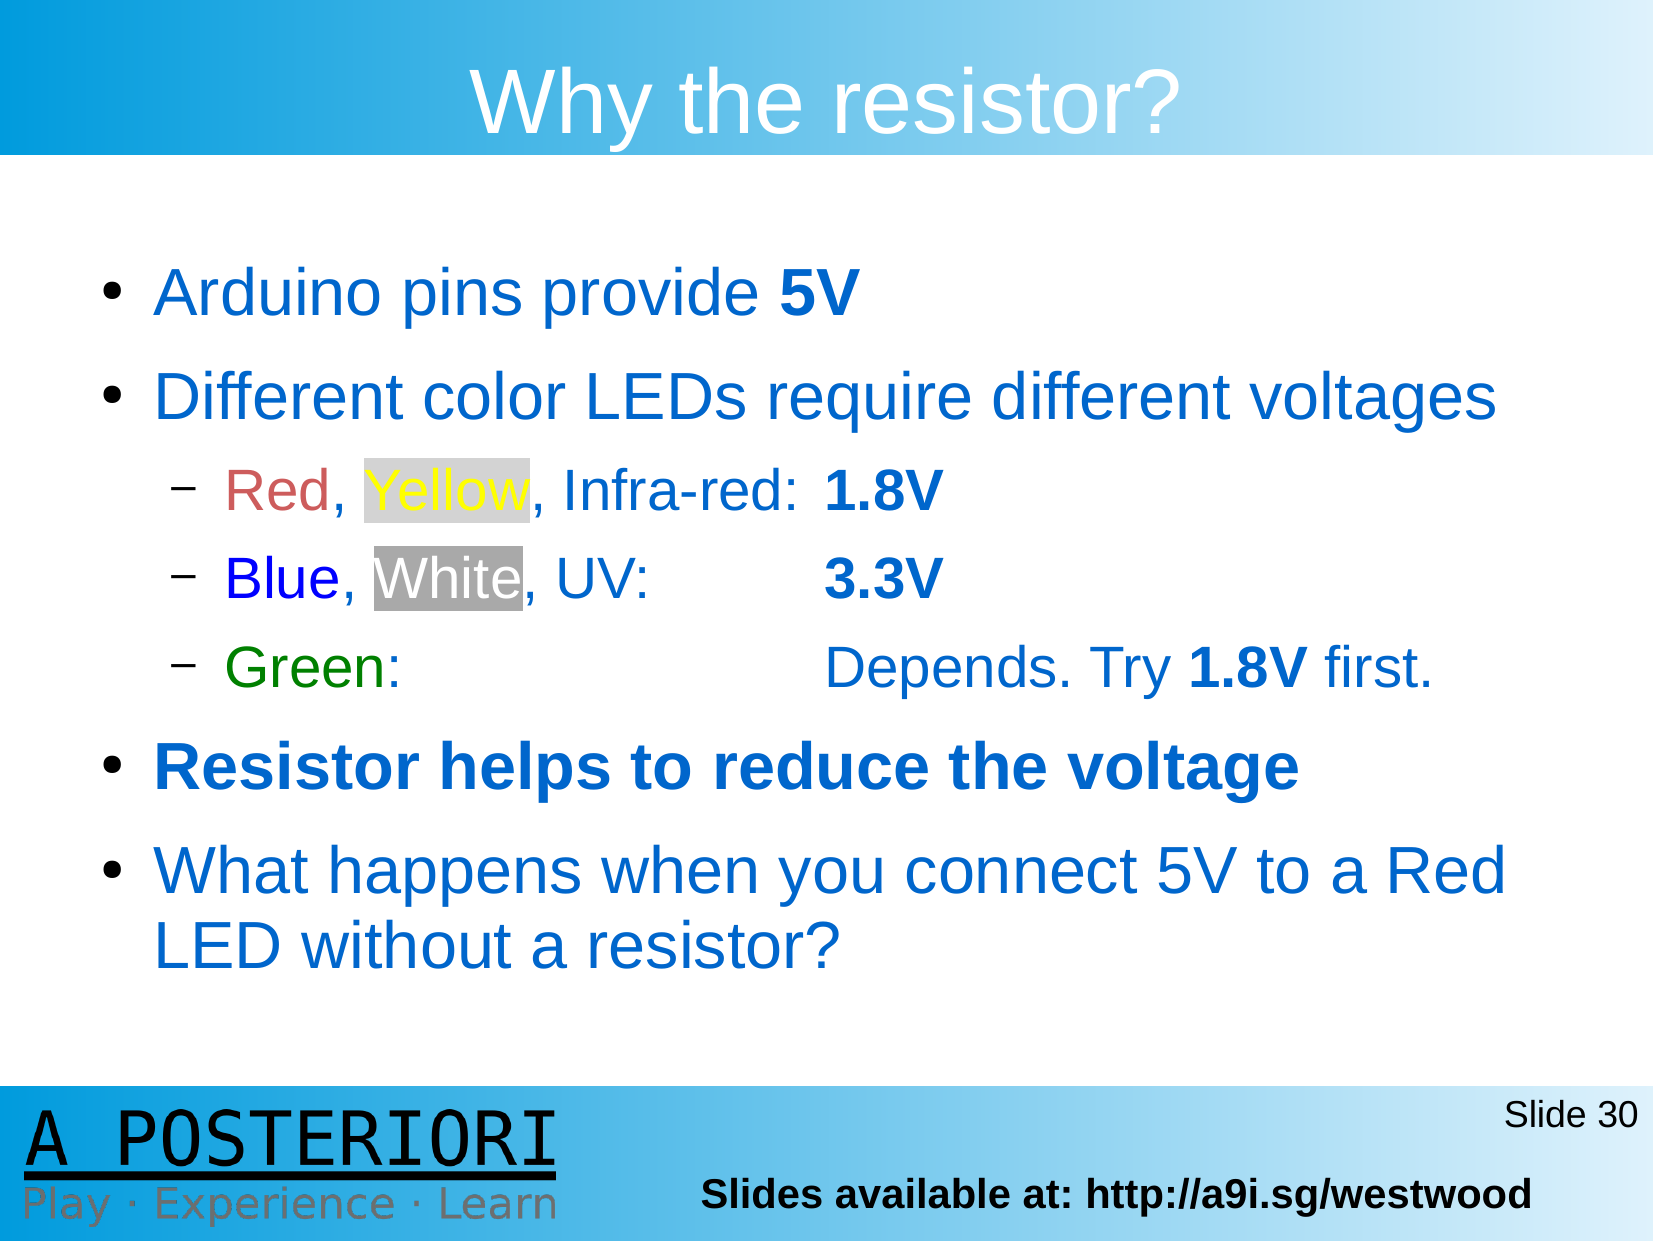

# Why the resistor?
Arduino pins provide 5V
Different color LEDs require different voltages
Red, Yellow, Infra-red:	1.8V
Blue, White, UV: 			3.3V
Green: 						Depends. Try 1.8V first.
Resistor helps to reduce the voltage
What happens when you connect 5V to a Red LED without a resistor?